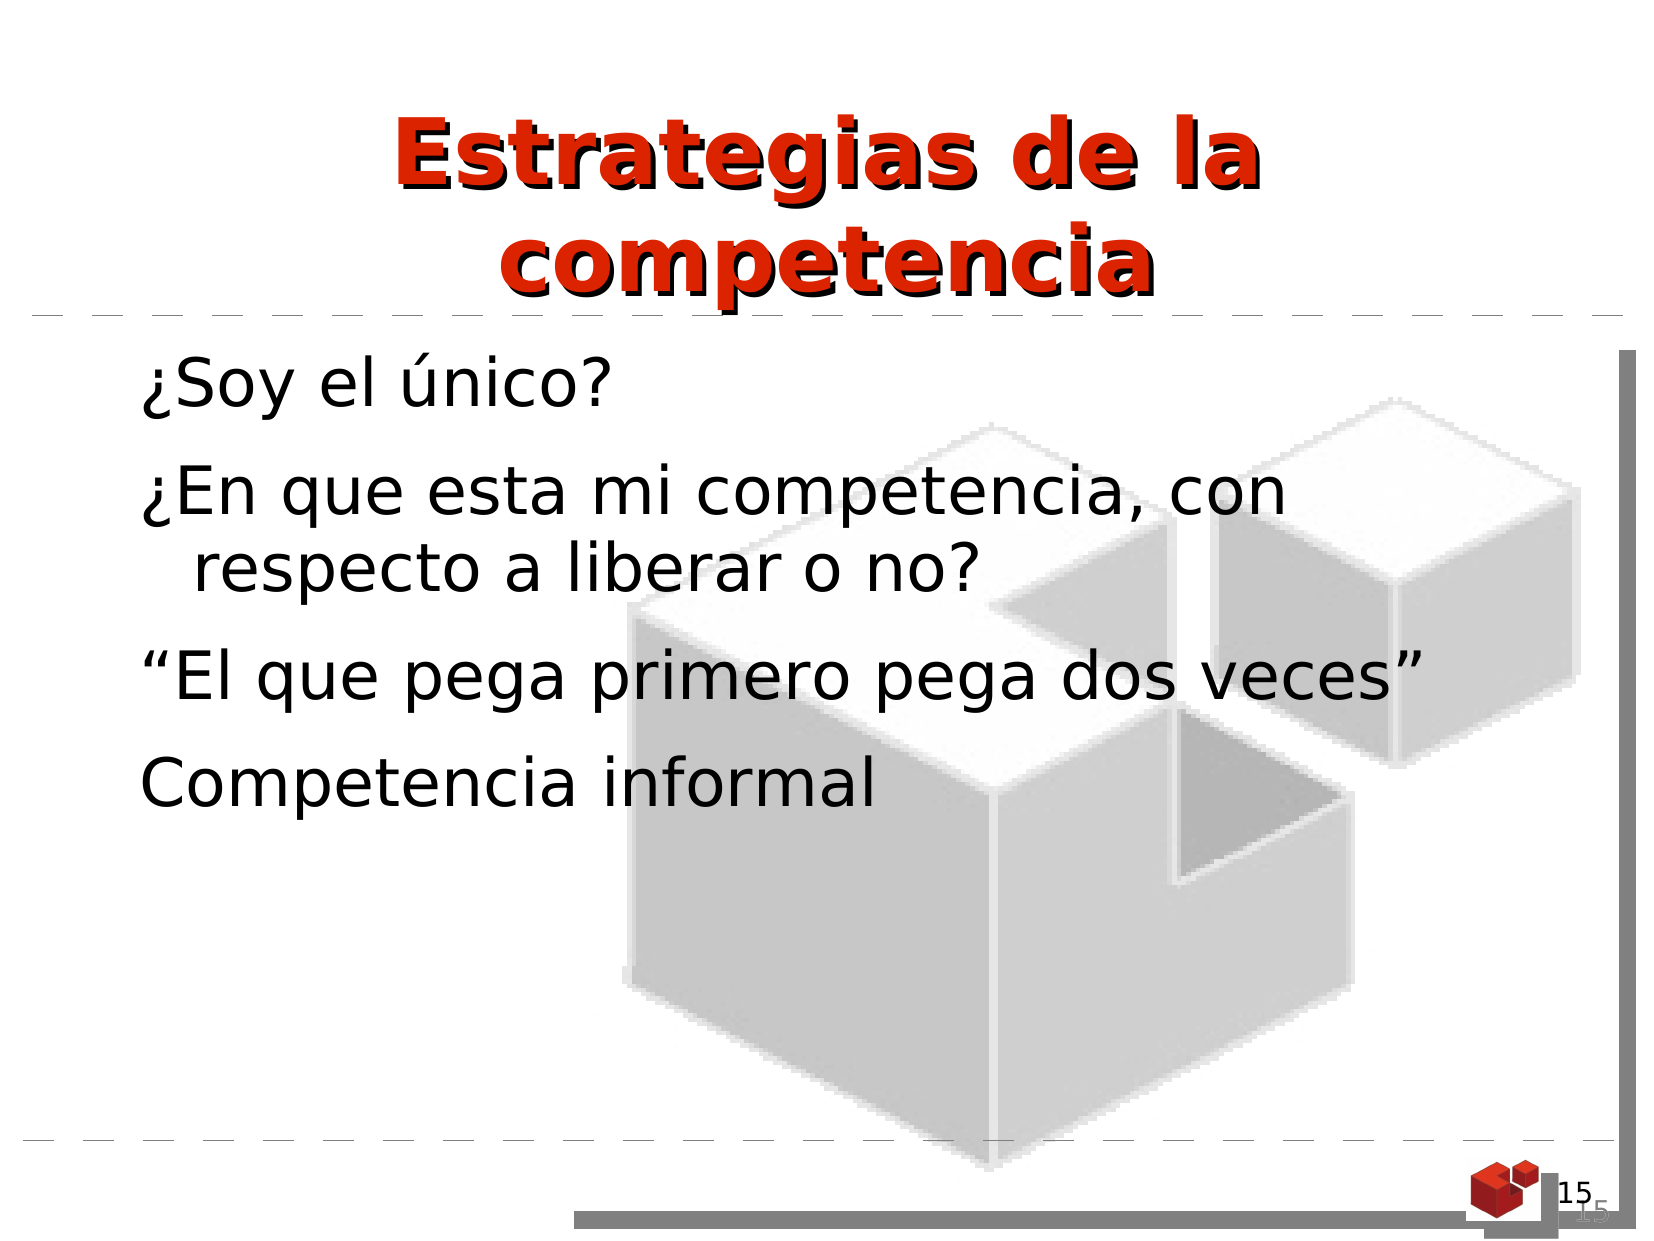

# Estrategias de la competencia
¿Soy el único?
¿En que esta mi competencia, con respecto a liberar o no?
“El que pega primero pega dos veces”
Competencia informal